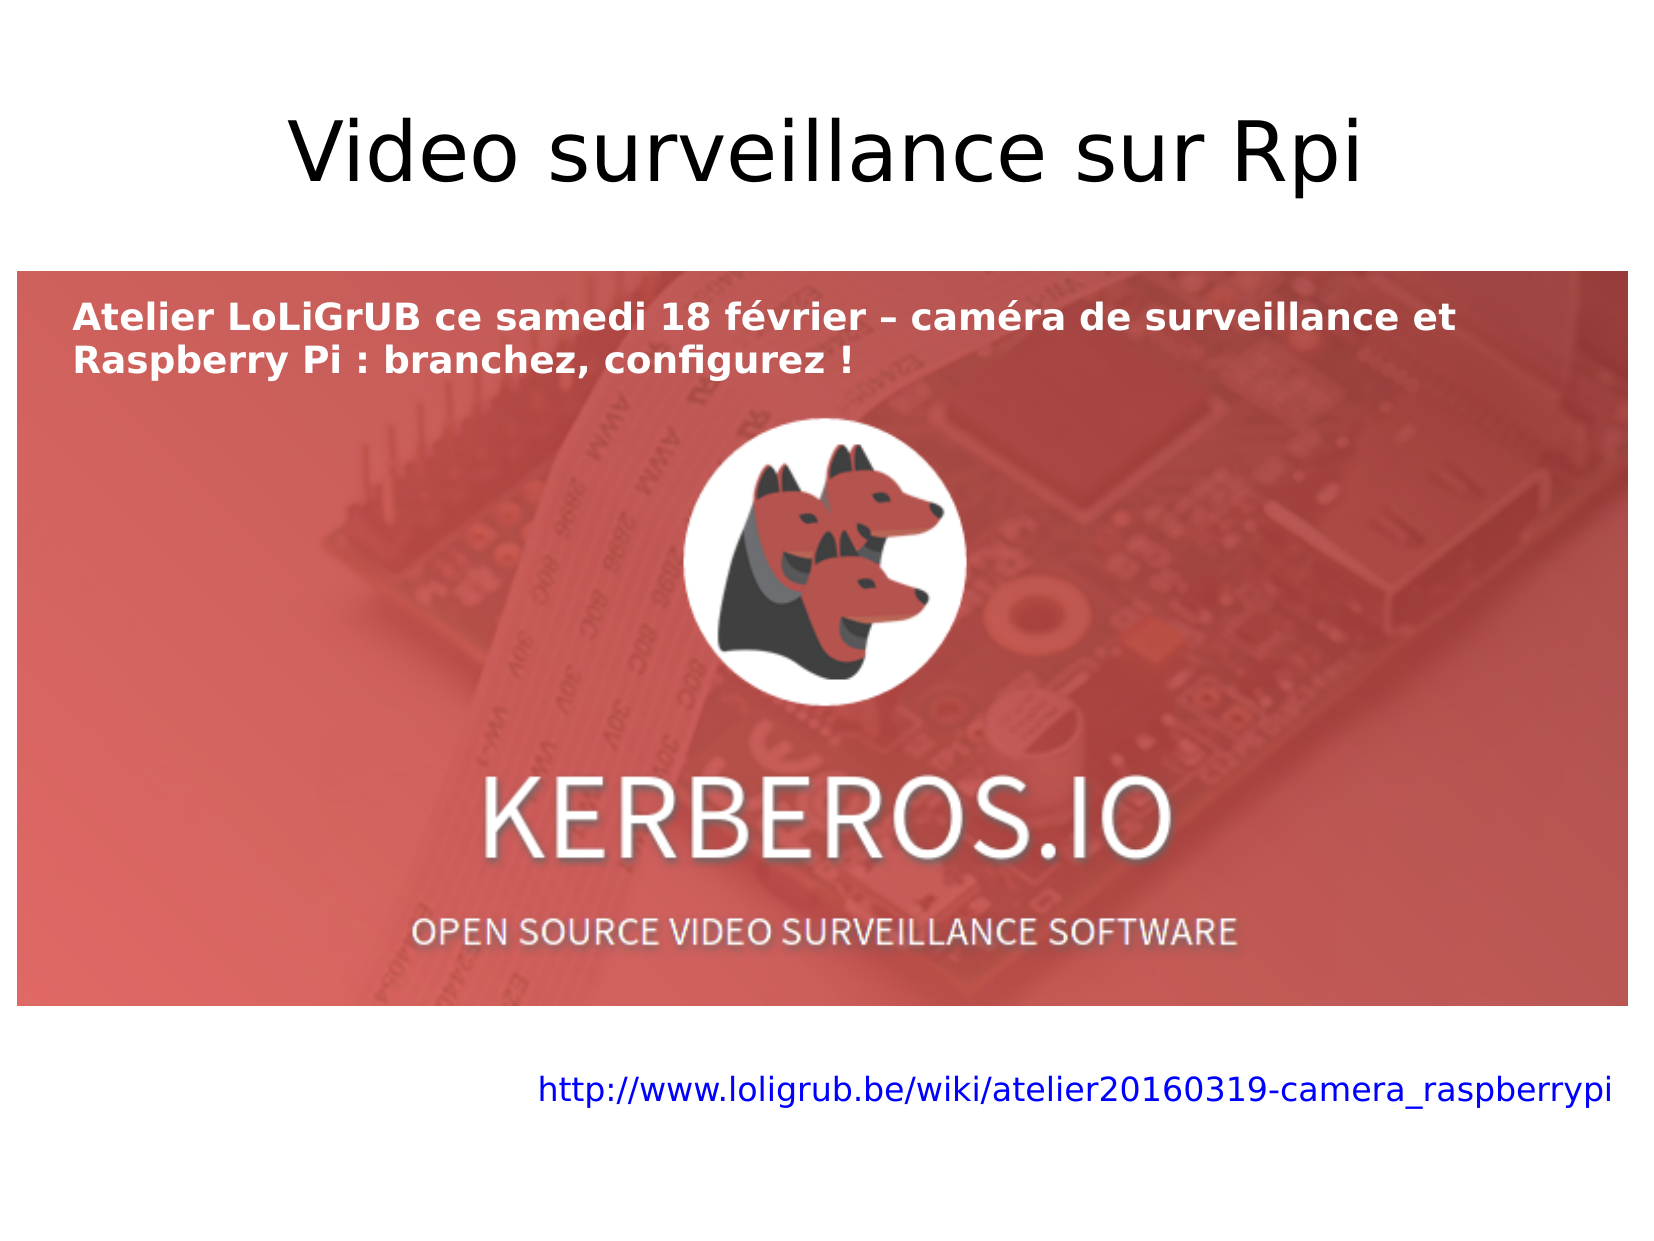

# Video surveillance sur Rpi
Atelier LoLiGrUB ce samedi 18 février – caméra de surveillance et Raspberry Pi : branchez, configurez !
http://www.loligrub.be/wiki/atelier20160319-camera_raspberrypi